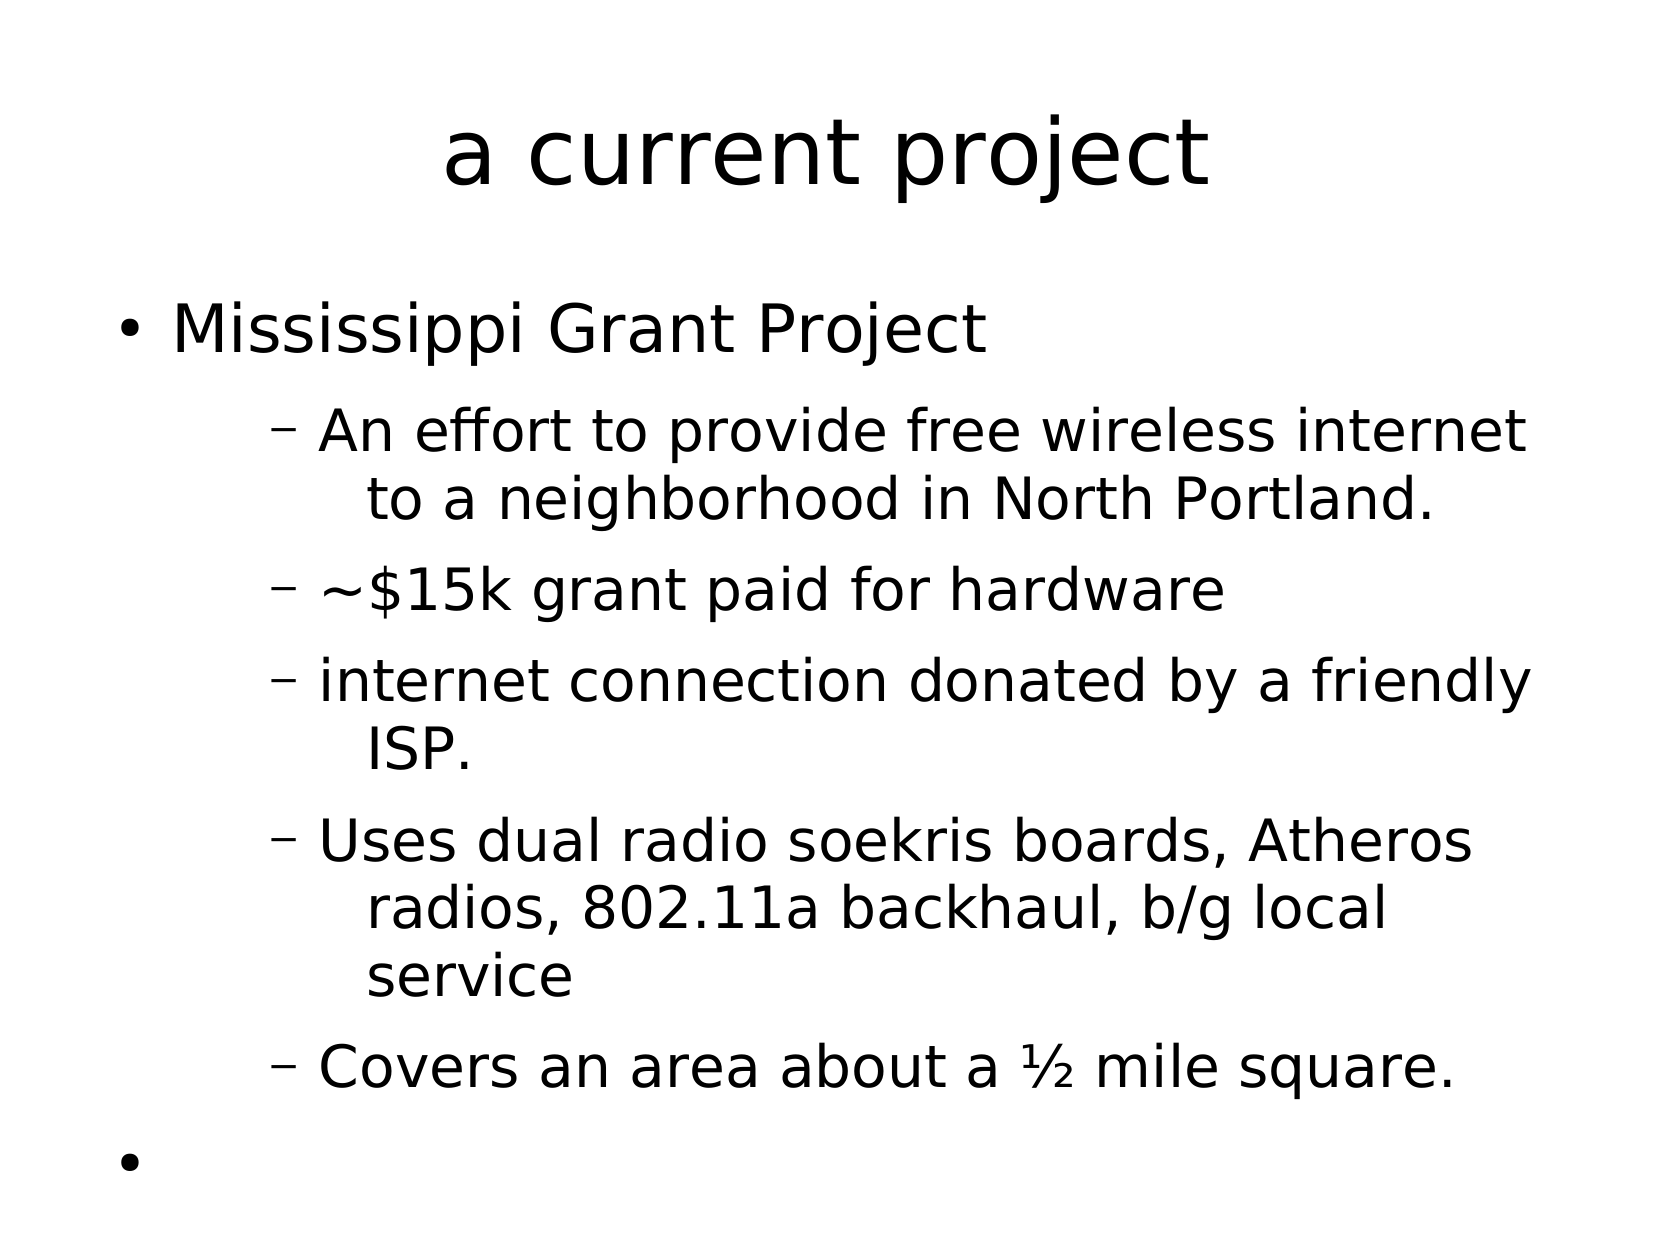

# a current project
Mississippi Grant Project
An effort to provide free wireless internet to a neighborhood in North Portland.
~$15k grant paid for hardware
internet connection donated by a friendly ISP.
Uses dual radio soekris boards, Atheros radios, 802.11a backhaul, b/g local service
Covers an area about a ½ mile square.